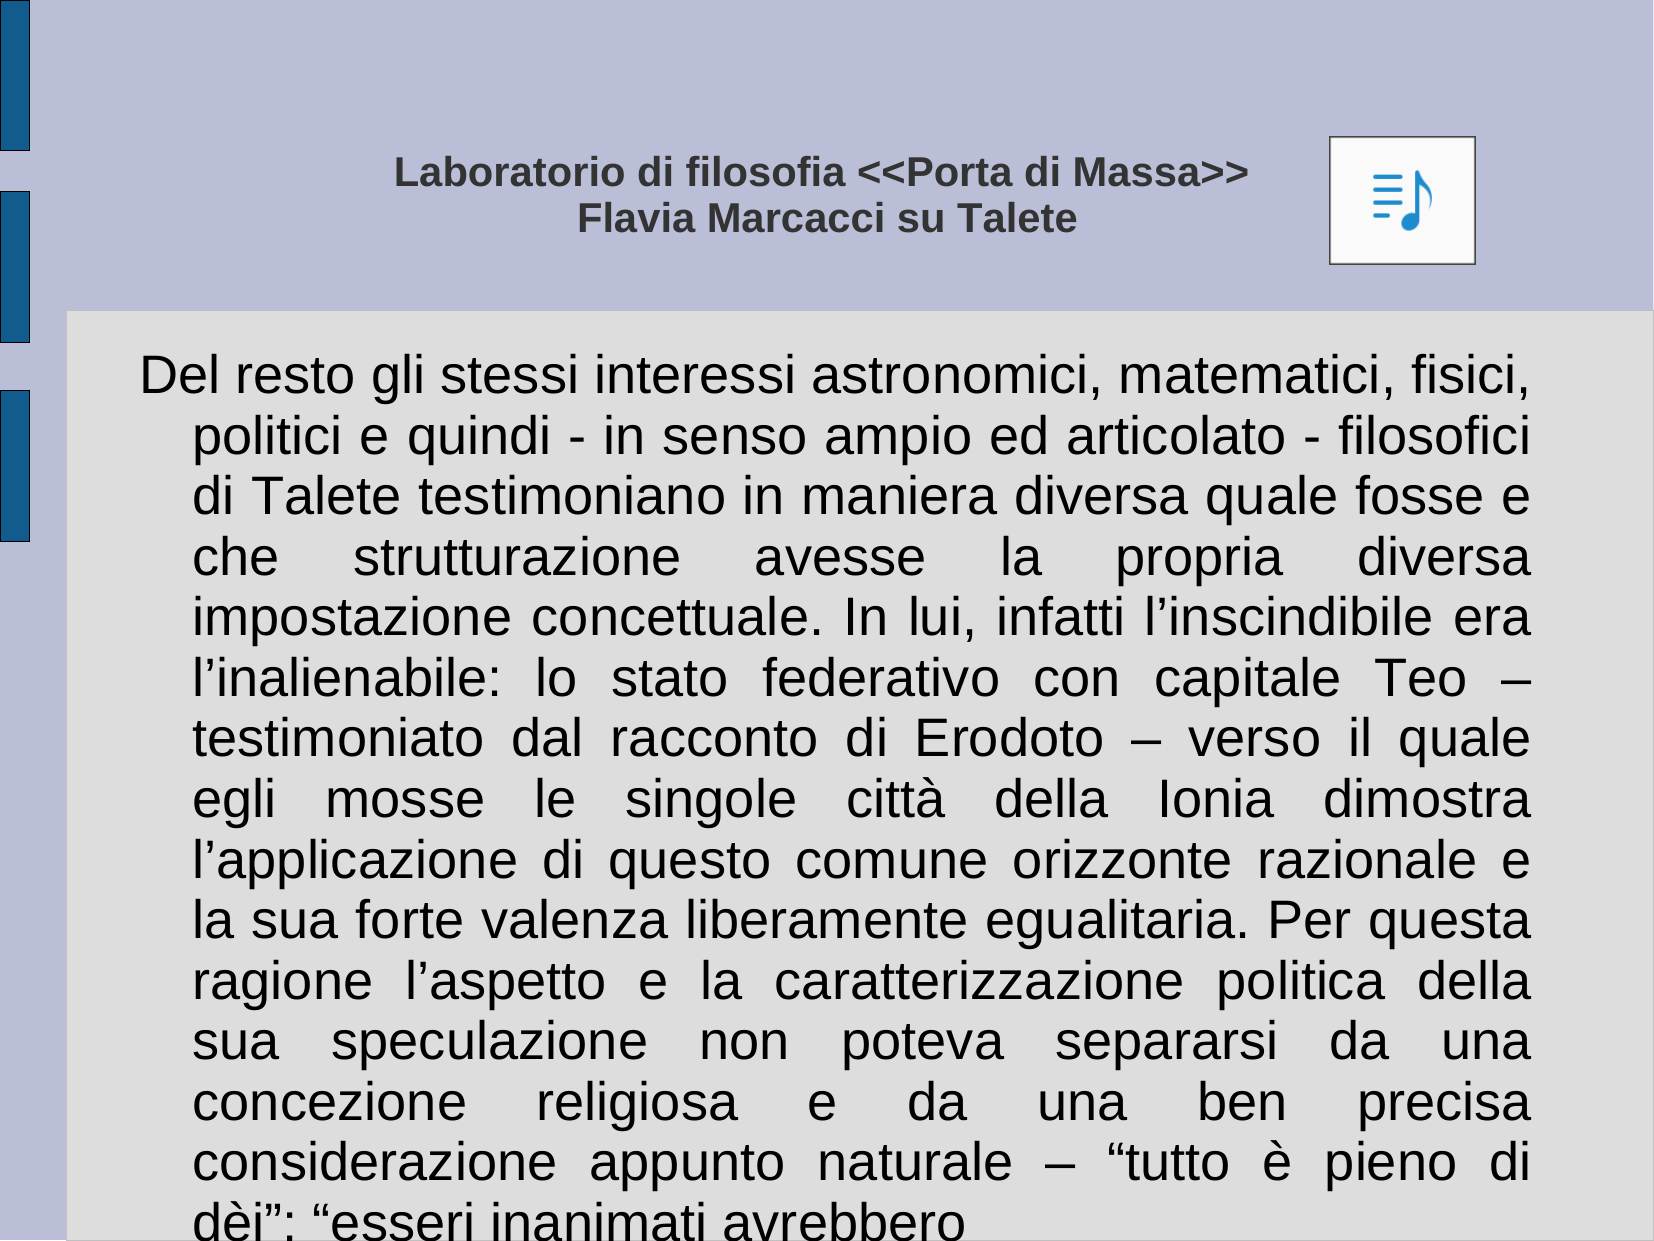

# Laboratorio di filosofia <<Porta di Massa>> Flavia Marcacci su Talete
Del resto gli stessi interessi astronomici, matematici, fisici, politici e quindi - in senso ampio ed articolato - filosofici di Talete testimoniano in maniera diversa quale fosse e che strutturazione avesse la propria diversa impostazione concettuale. In lui, infatti l’inscindibile era l’inalienabile: lo stato federativo con capitale Teo – testimoniato dal racconto di Erodoto – verso il quale egli mosse le singole città della Ionia dimostra l’applicazione di questo comune orizzonte razionale e la sua forte valenza liberamente egualitaria. Per questa ragione l’aspetto e la caratterizzazione politica della sua speculazione non poteva separarsi da una concezione religiosa e da una ben precisa considerazione appunto naturale – “tutto è pieno di dèi”; “esseri inanimati avrebbero